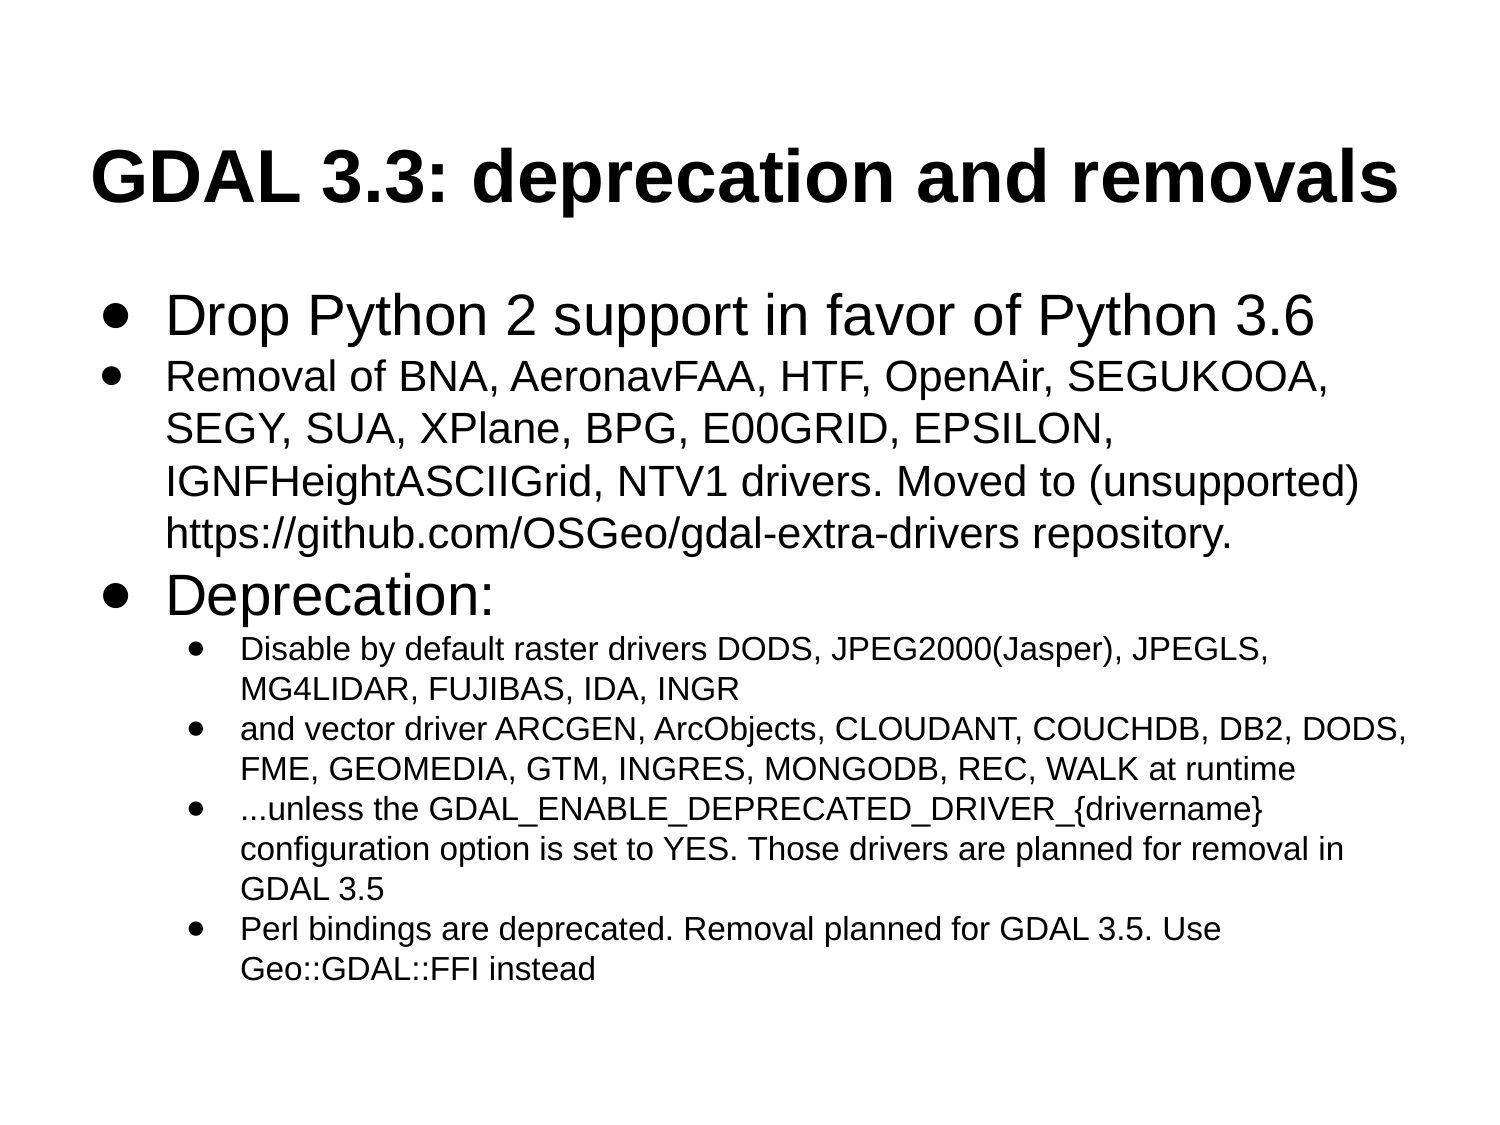

# GDAL 3.3: deprecation and removals
Drop Python 2 support in favor of Python 3.6
Removal of BNA, AeronavFAA, HTF, OpenAir, SEGUKOOA, SEGY, SUA, XPlane, BPG, E00GRID, EPSILON, IGNFHeightASCIIGrid, NTV1 drivers. Moved to (unsupported) https://github.com/OSGeo/gdal-extra-drivers repository.
Deprecation:
Disable by default raster drivers DODS, JPEG2000(Jasper), JPEGLS, MG4LIDAR, FUJIBAS, IDA, INGR
and vector driver ARCGEN, ArcObjects, CLOUDANT, COUCHDB, DB2, DODS, FME, GEOMEDIA, GTM, INGRES, MONGODB, REC, WALK at runtime
...unless the GDAL_ENABLE_DEPRECATED_DRIVER_{drivername} configuration option is set to YES. Those drivers are planned for removal in GDAL 3.5
Perl bindings are deprecated. Removal planned for GDAL 3.5. Use Geo::GDAL::FFI instead